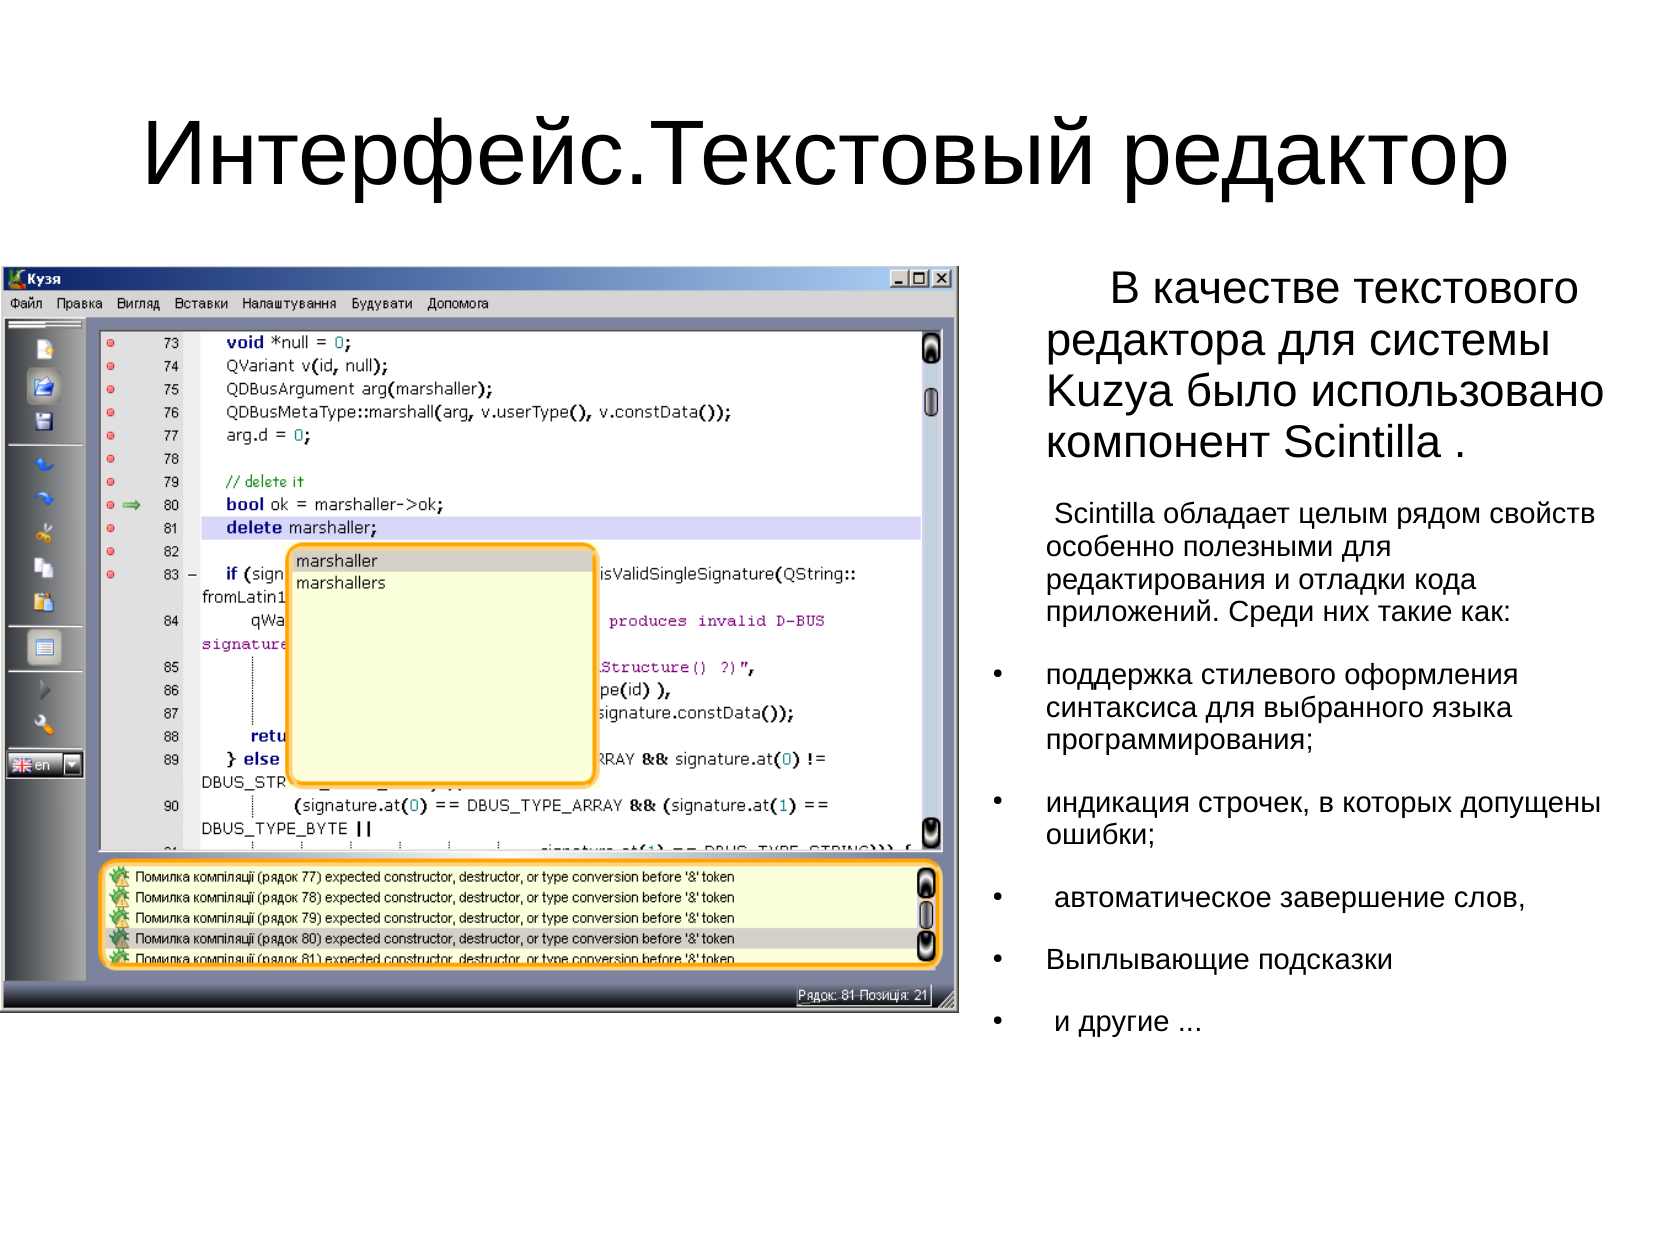

# Интерфейс.Текстовый редактор
 В качестве текстового редактора для системы Kuzya было использовано компонент Scintilla .
 Scintilla обладает целым рядом свойств особенно полезными для редактирования и отладки кода приложений. Среди них такие как:
поддержка стилевого оформления синтаксиса для выбранного языка программирования;
индикация строчек, в которых допущены ошибки;
 автоматическое завершение слов,
Выплывающие подсказки
 и другие ...